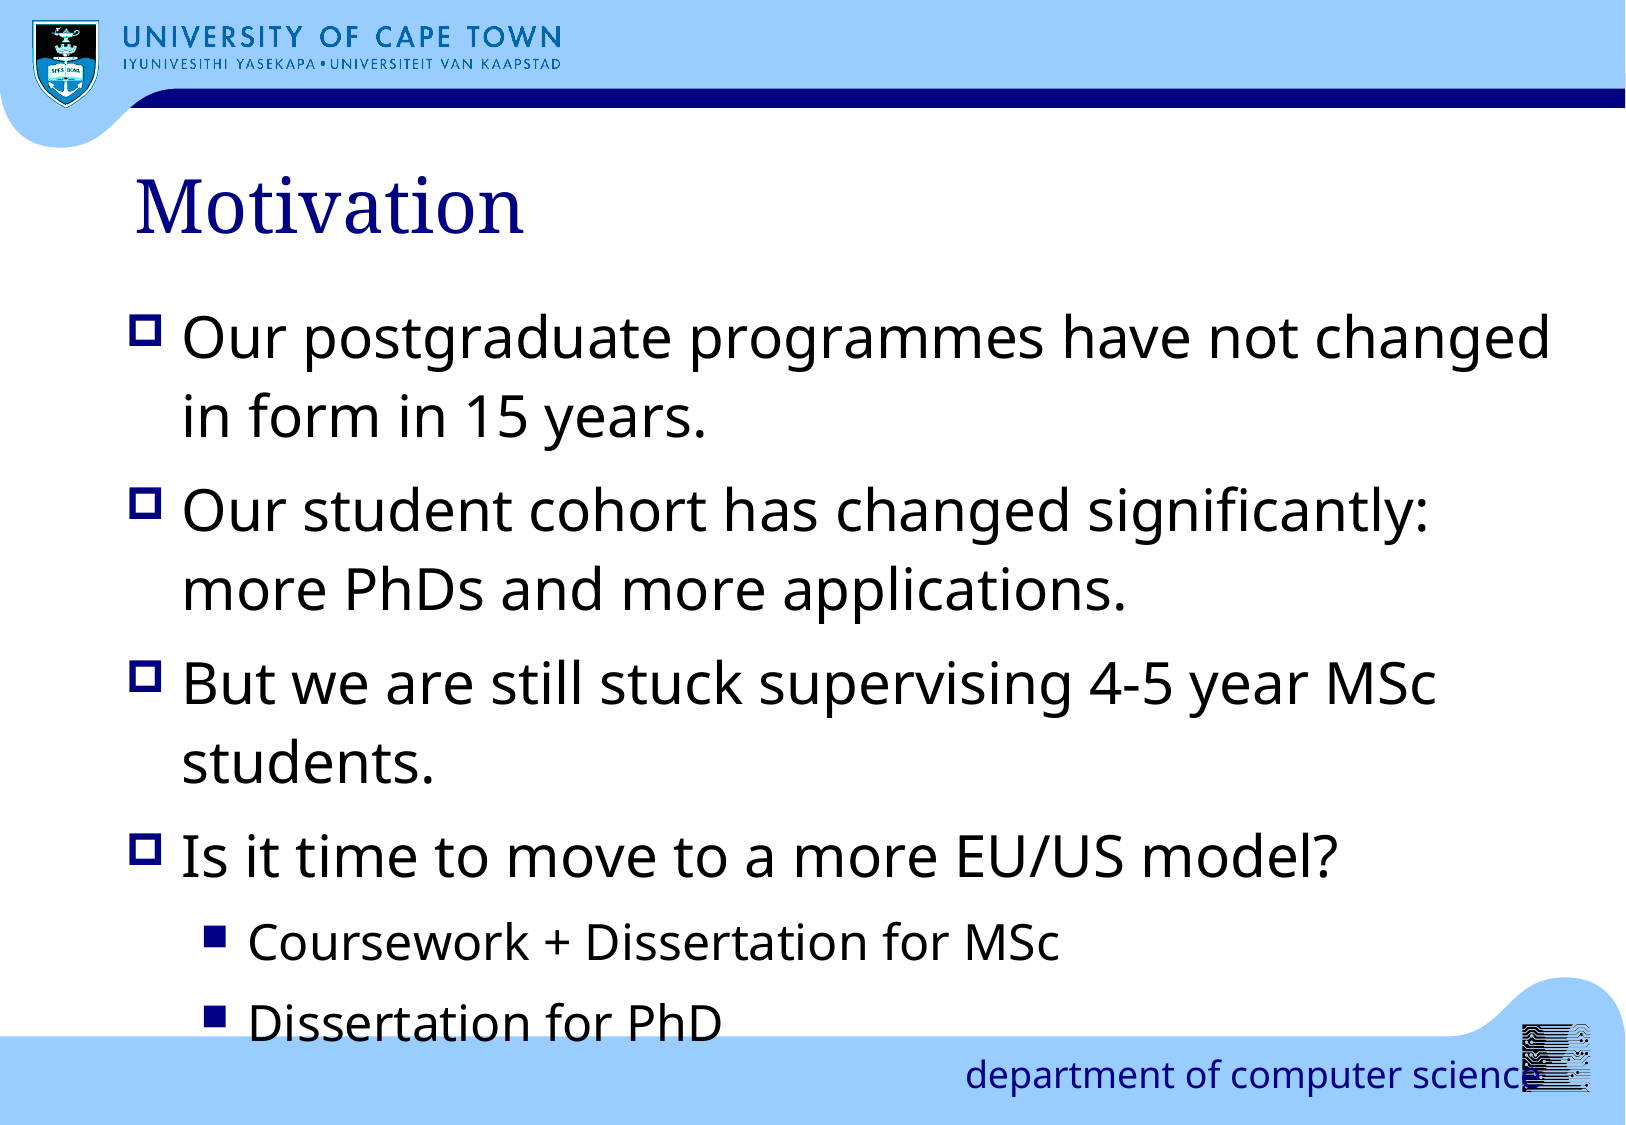

# Motivation
Our postgraduate programmes have not changed in form in 15 years.
Our student cohort has changed significantly: more PhDs and more applications.
But we are still stuck supervising 4-5 year MSc students.
Is it time to move to a more EU/US model?
Coursework + Dissertation for MSc
Dissertation for PhD